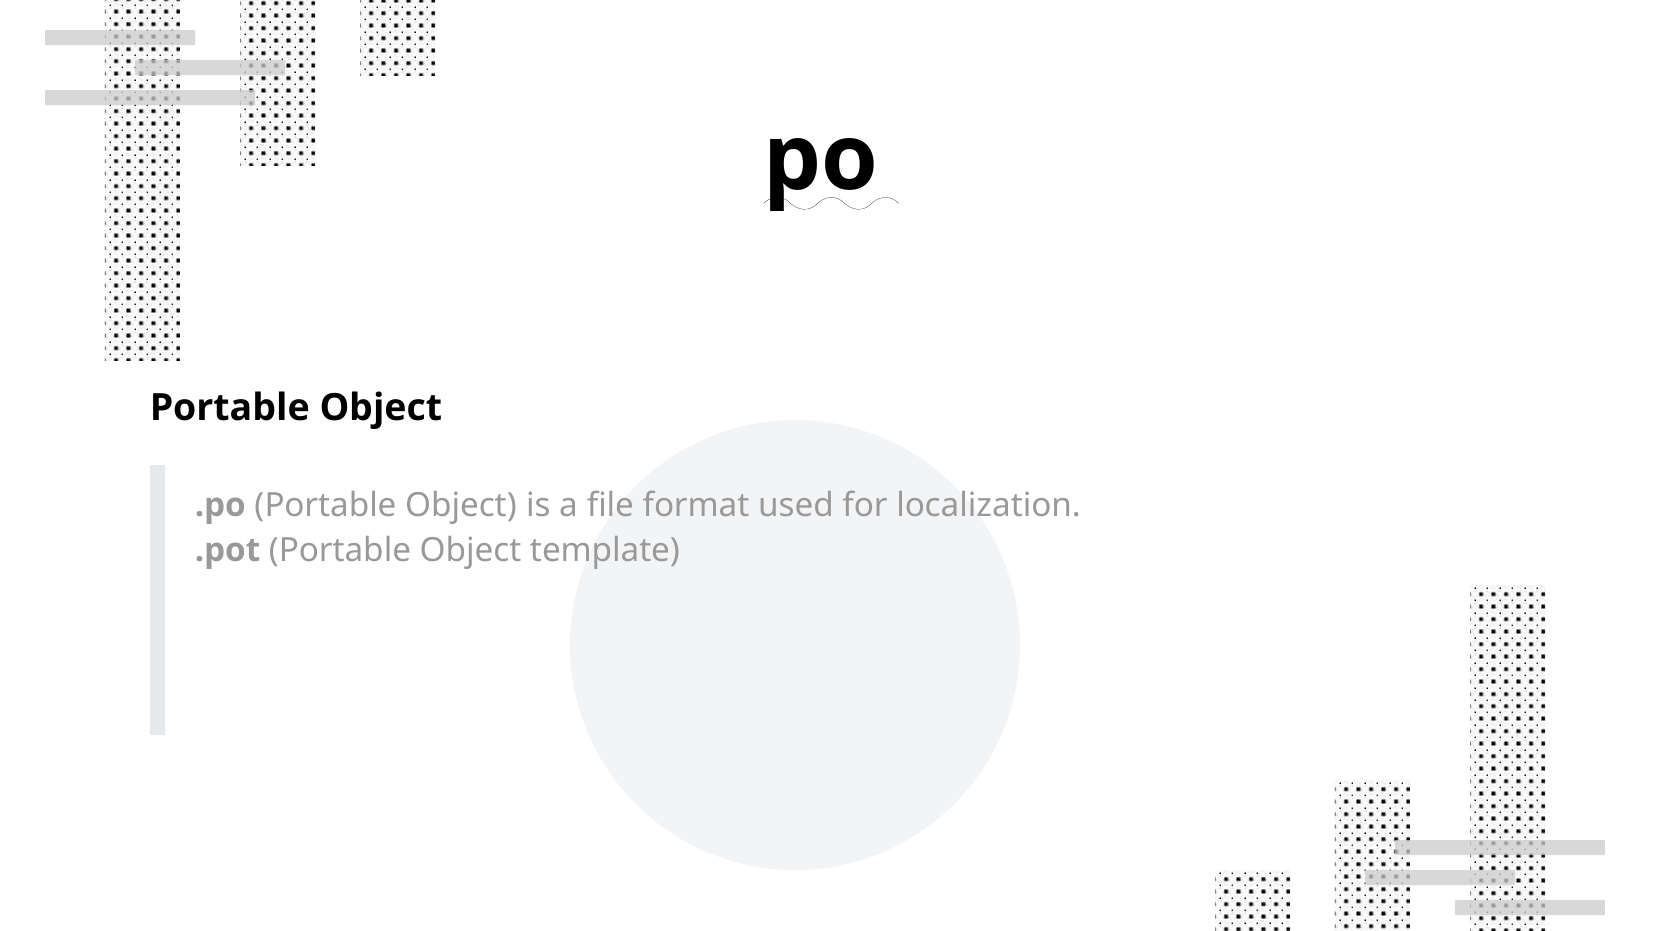

# po
Portable Object
.po (Portable Object) is a file format used for localization.
.pot (Portable Object template)